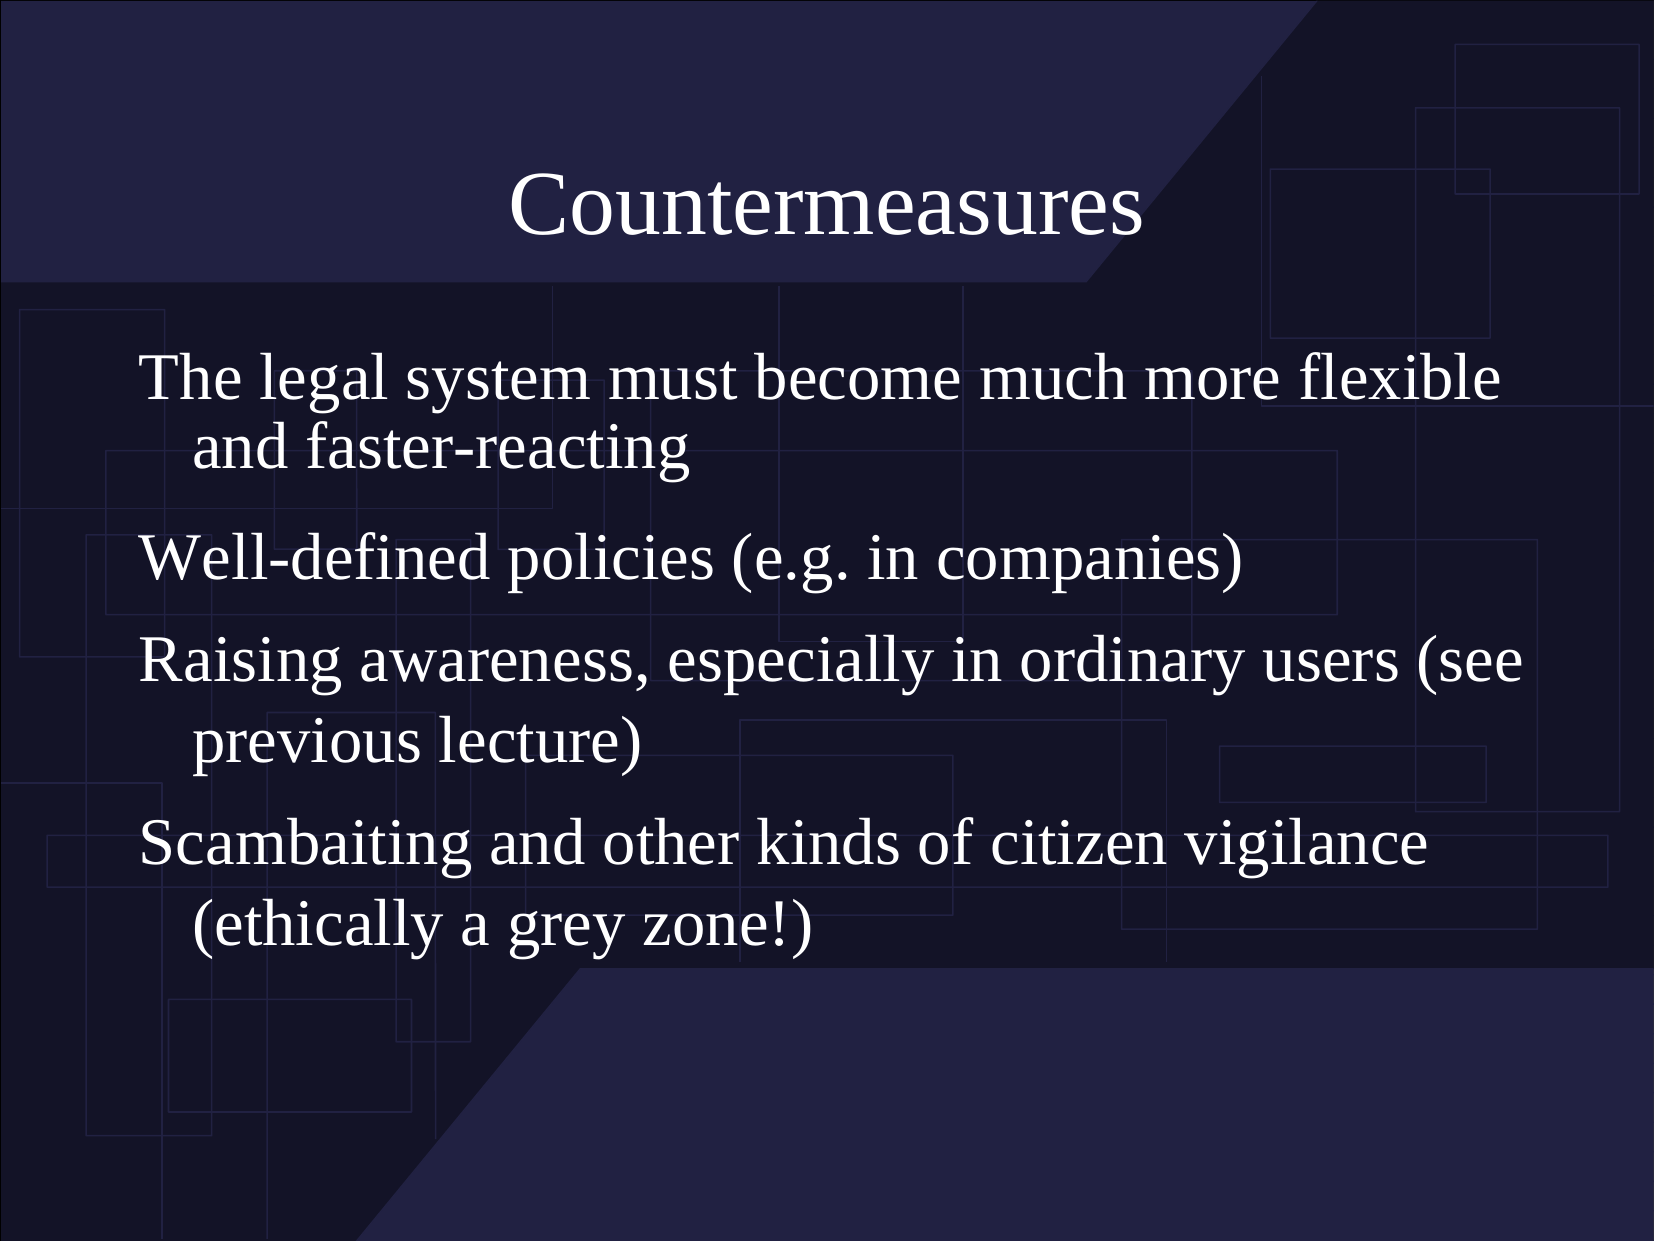

# Countermeasures
The legal system must become much more flexible and faster-reacting
Well-defined policies (e.g. in companies)‏
Raising awareness, especially in ordinary users (see previous lecture)‏
Scambaiting and other kinds of citizen vigilance (ethically a grey zone!)‏